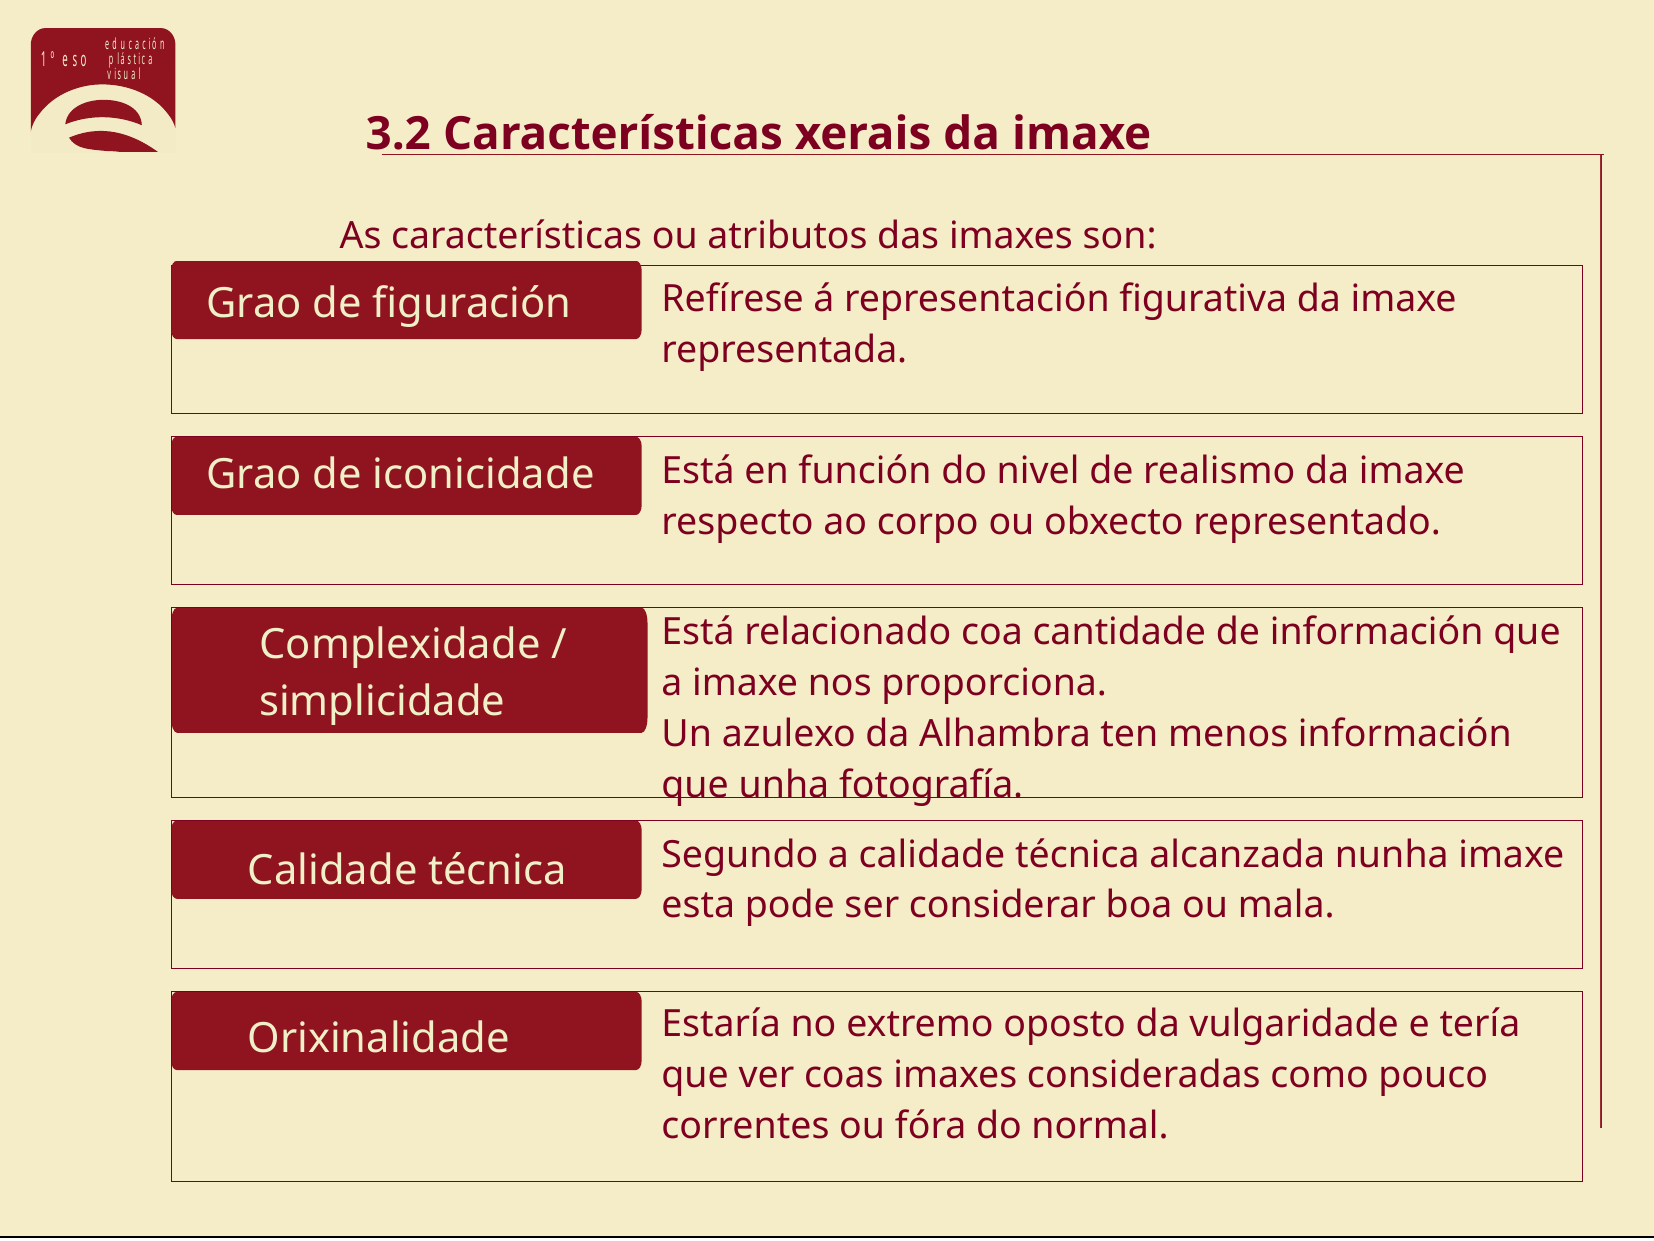

3.2 Características xerais da imaxe
			As características ou atributos das imaxes son:
	Grao de figuración
Refírese á representación figurativa da imaxe representada.
#
	Grao de iconicidade
Está en función do nivel de realismo da imaxe respecto ao corpo ou obxecto representado.
Está relacionado coa cantidade de información que a imaxe nos proporciona.
Un azulexo da Alhambra ten menos información que unha fotografía.
	Complexidade / simplicidade
Segundo a calidade técnica alcanzada nunha imaxe esta pode ser considerar boa ou mala.
	Calidade técnica
Estaría no extremo oposto da vulgaridade e tería que ver coas imaxes consideradas como pouco correntes ou fóra do normal.
	Orixinalidade